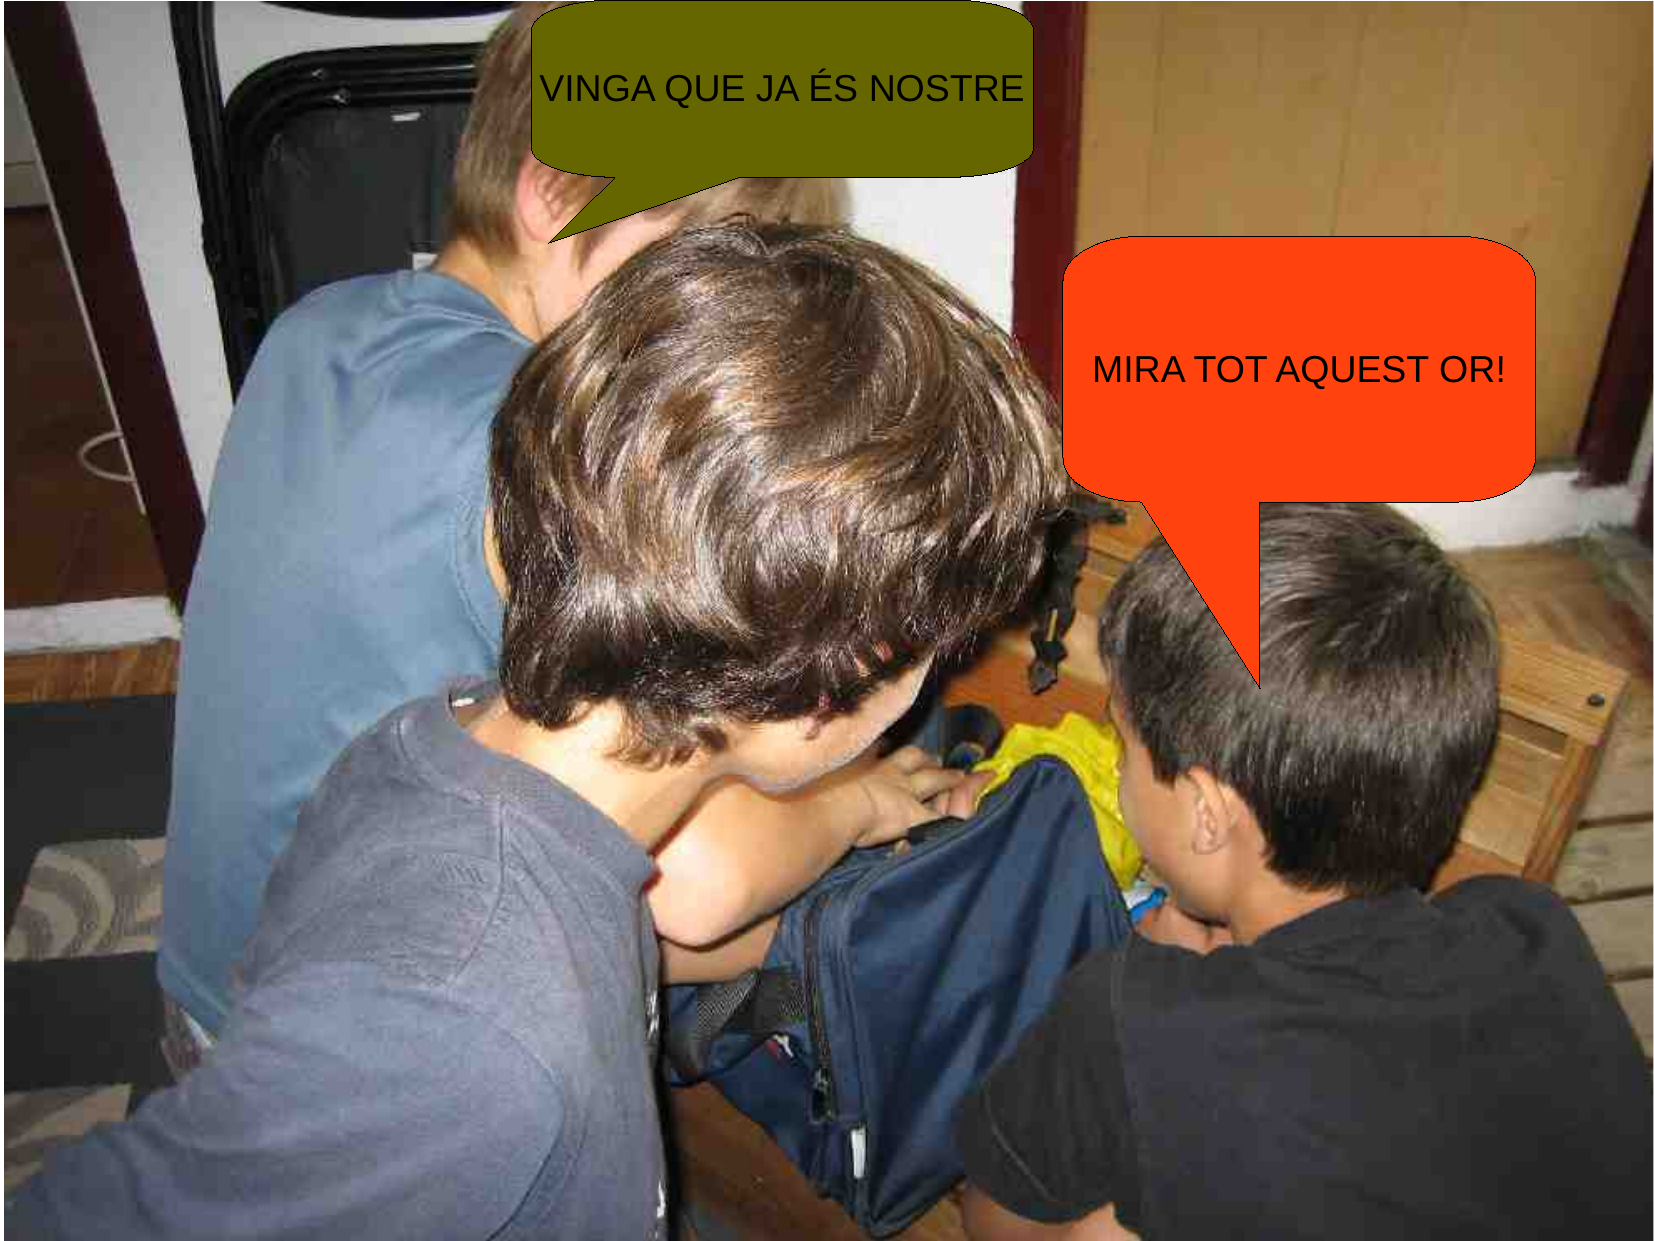

VINGA QUE JA ÉS NOSTRE
MIRA TOT AQUEST OR!